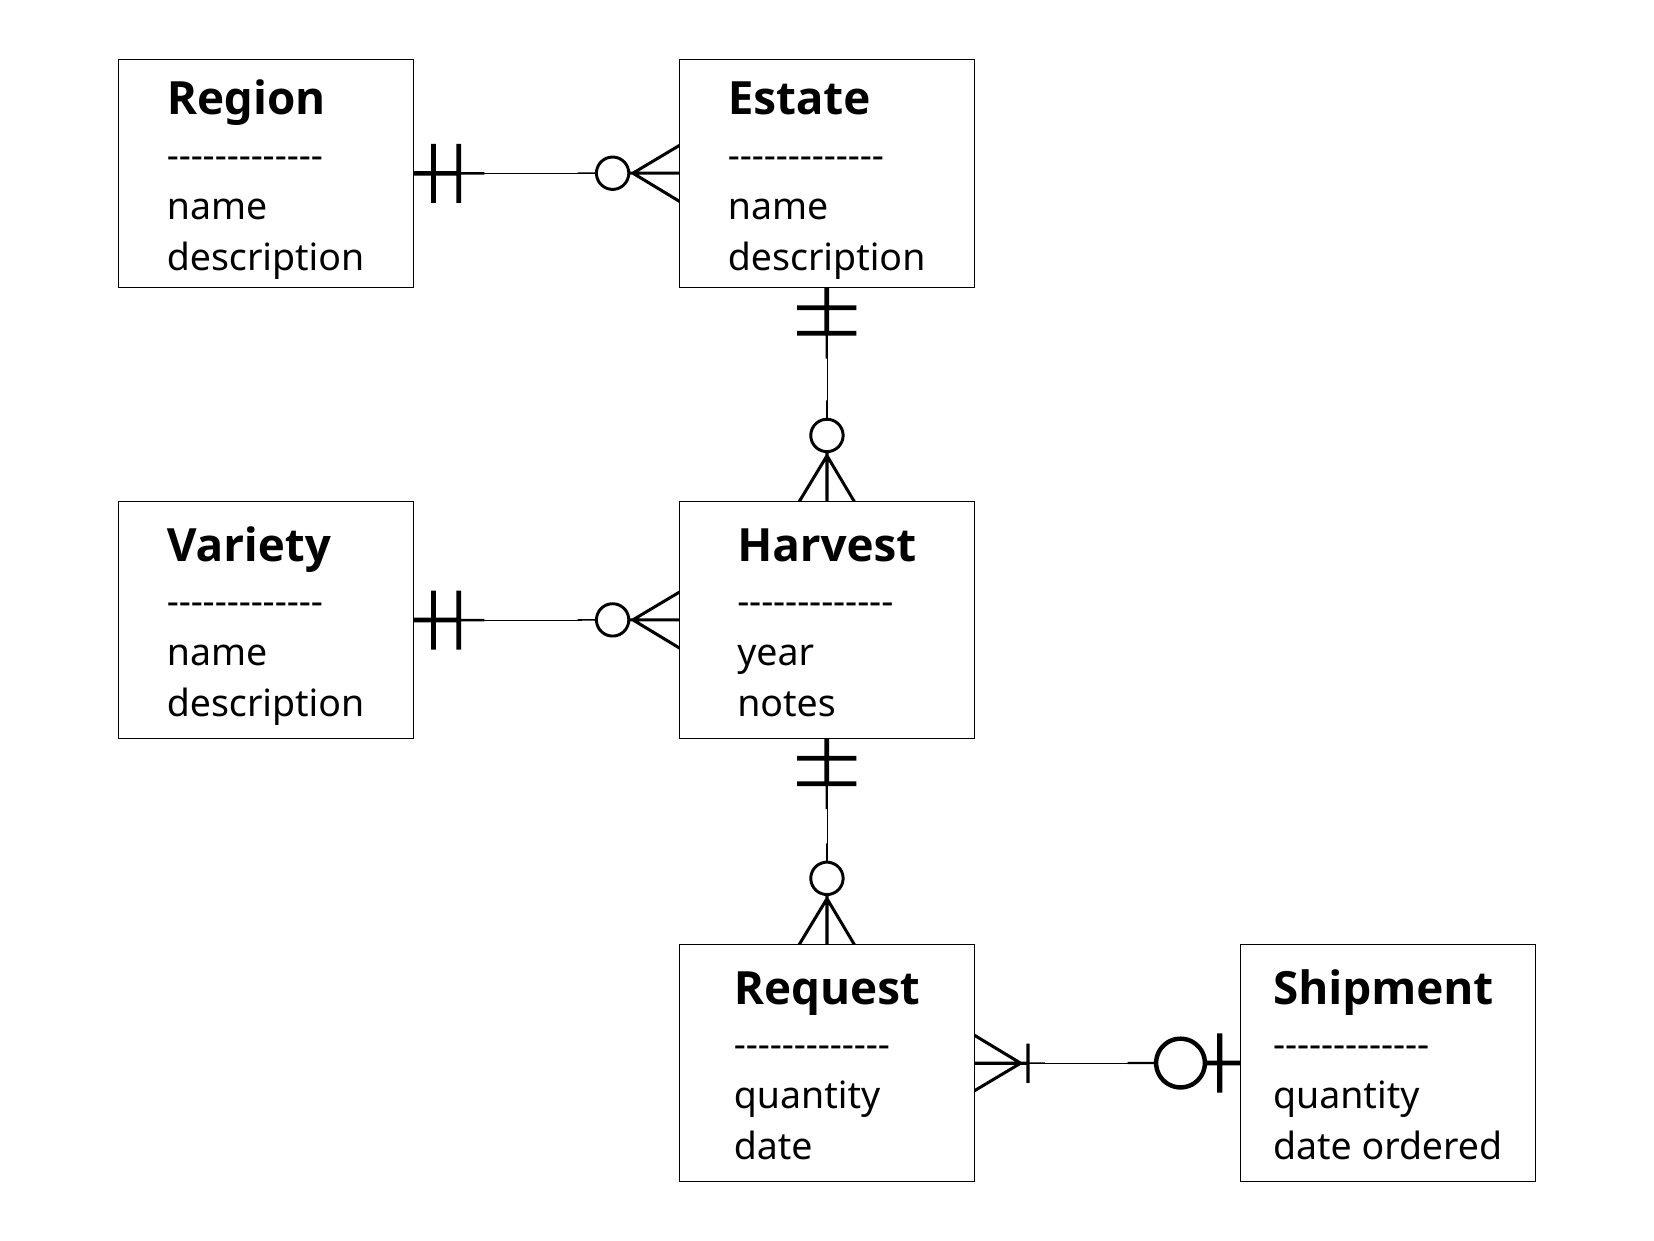

Region
-------------
name
description
Estate
-------------
name
description
Variety
-------------
name
description
Harvest
-------------
year
notes
Request
-------------
quantity
date
Shipment
-------------
quantity
date ordered